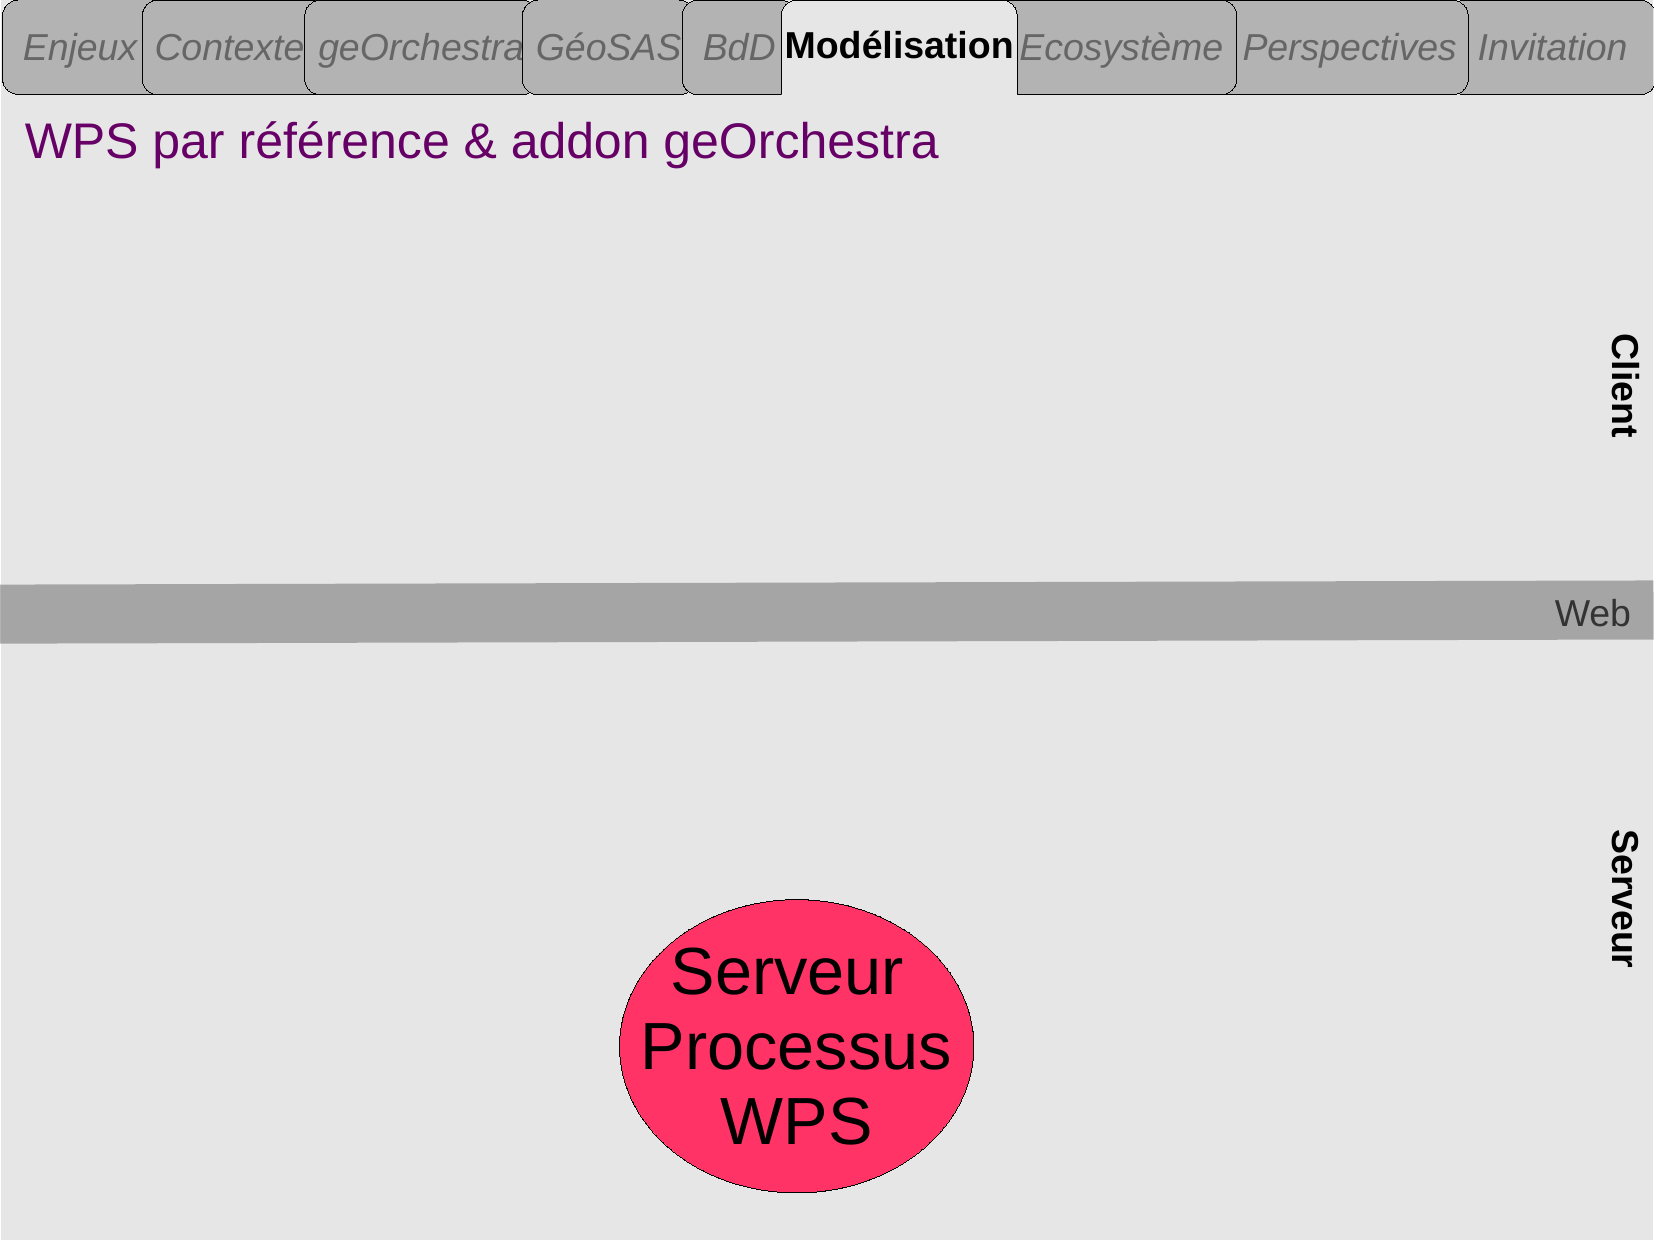

Enjeux
Contexte
geOrchestra
GéoSAS
BdD
Modélisation
 Ecosystème
 Perspectives
Invitation
# WPS par référence & addon geOrchestra
Client
Web
Serveur
Serveur
Processus
WPS